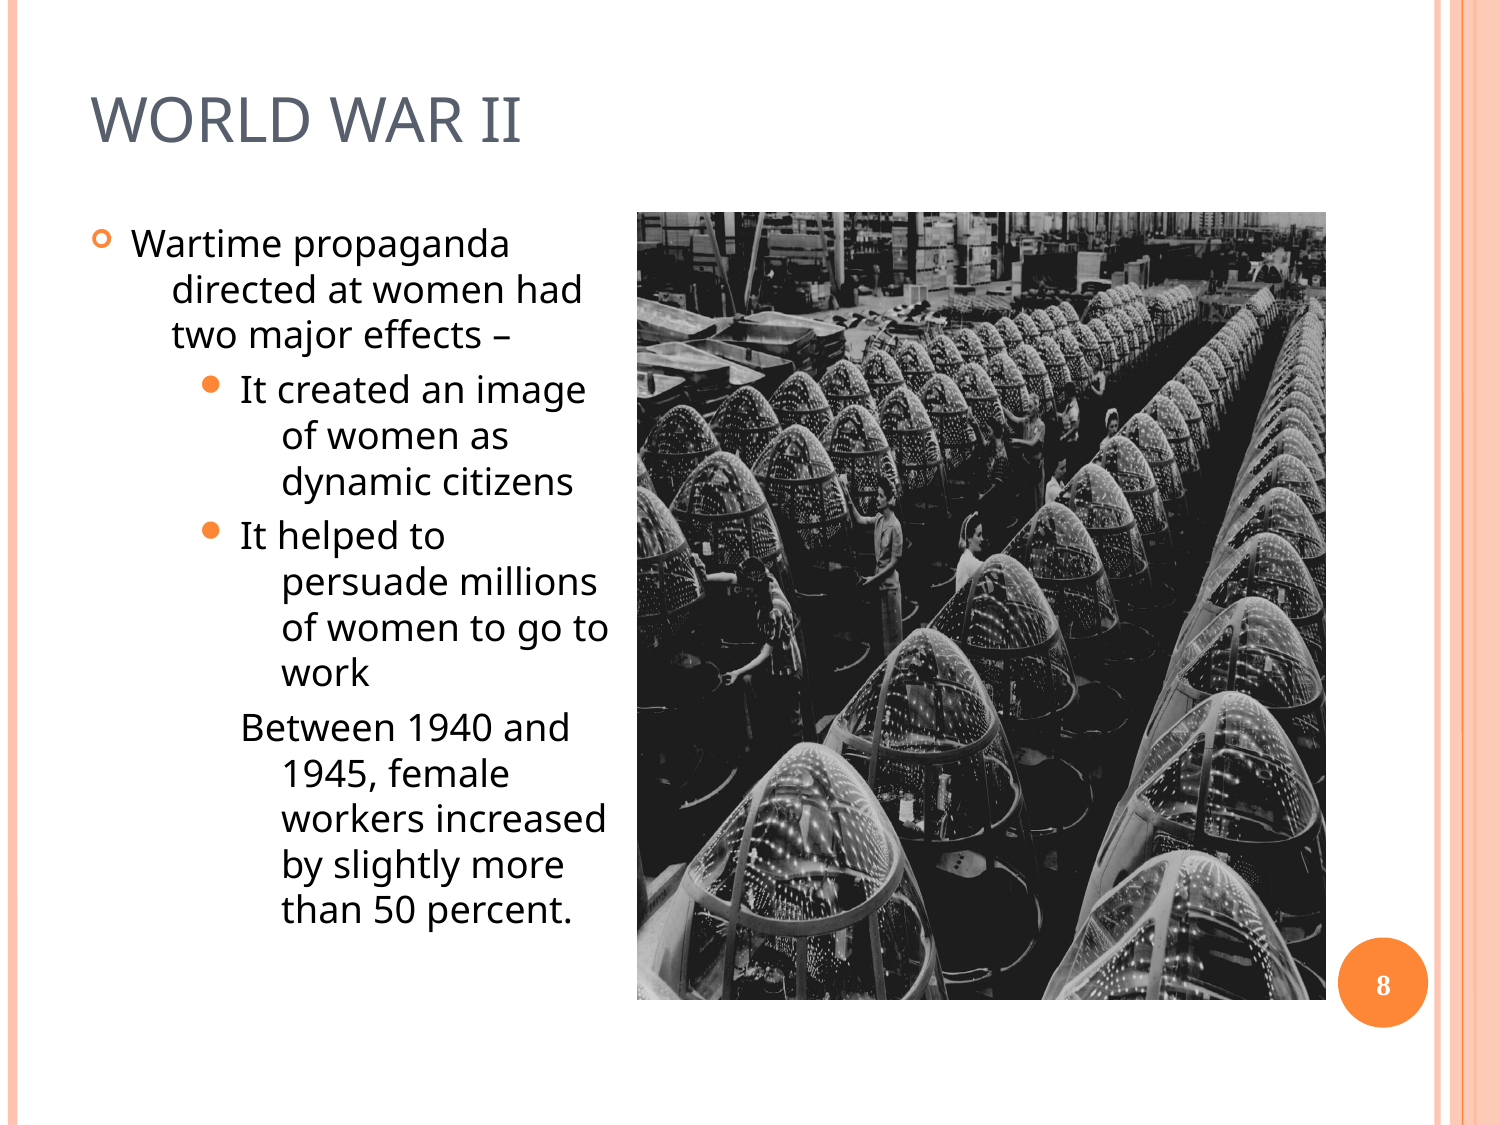

# World War II
Wartime propaganda directed at women had two major effects –
It created an image of women as dynamic citizens
It helped to persuade millions of women to go to work
Between 1940 and 1945, female workers increased by slightly more than 50 percent.